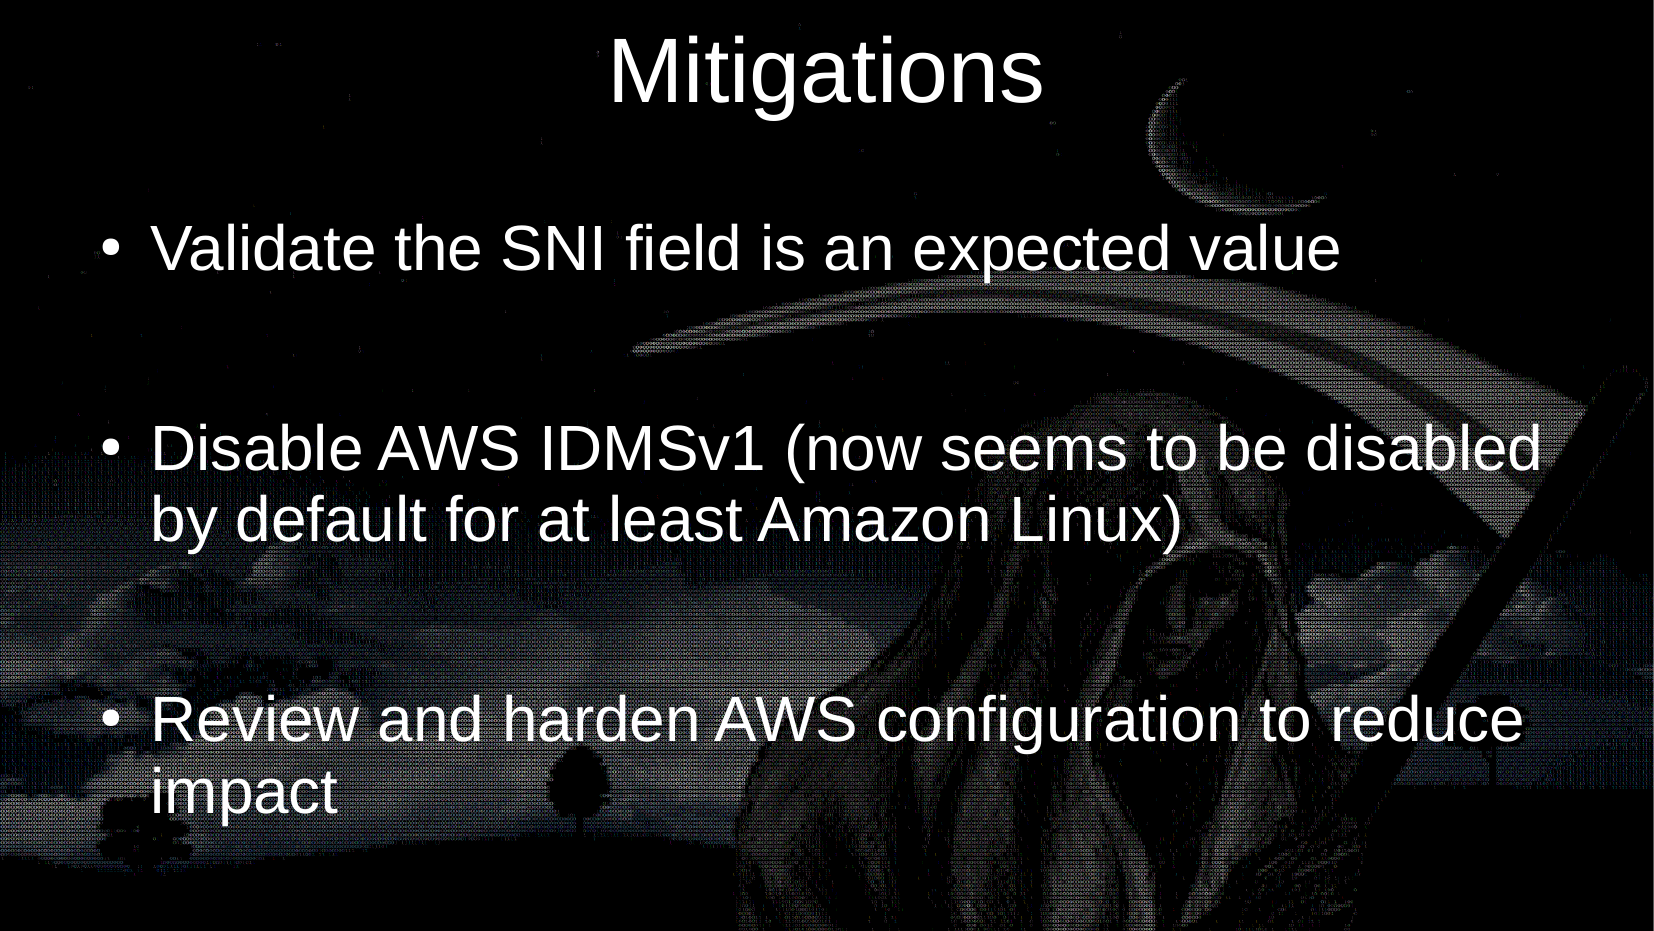

# Mitigations
Validate the SNI field is an expected value
Disable AWS IDMSv1 (now seems to be disabled by default for at least Amazon Linux)
Review and harden AWS configuration to reduce impact